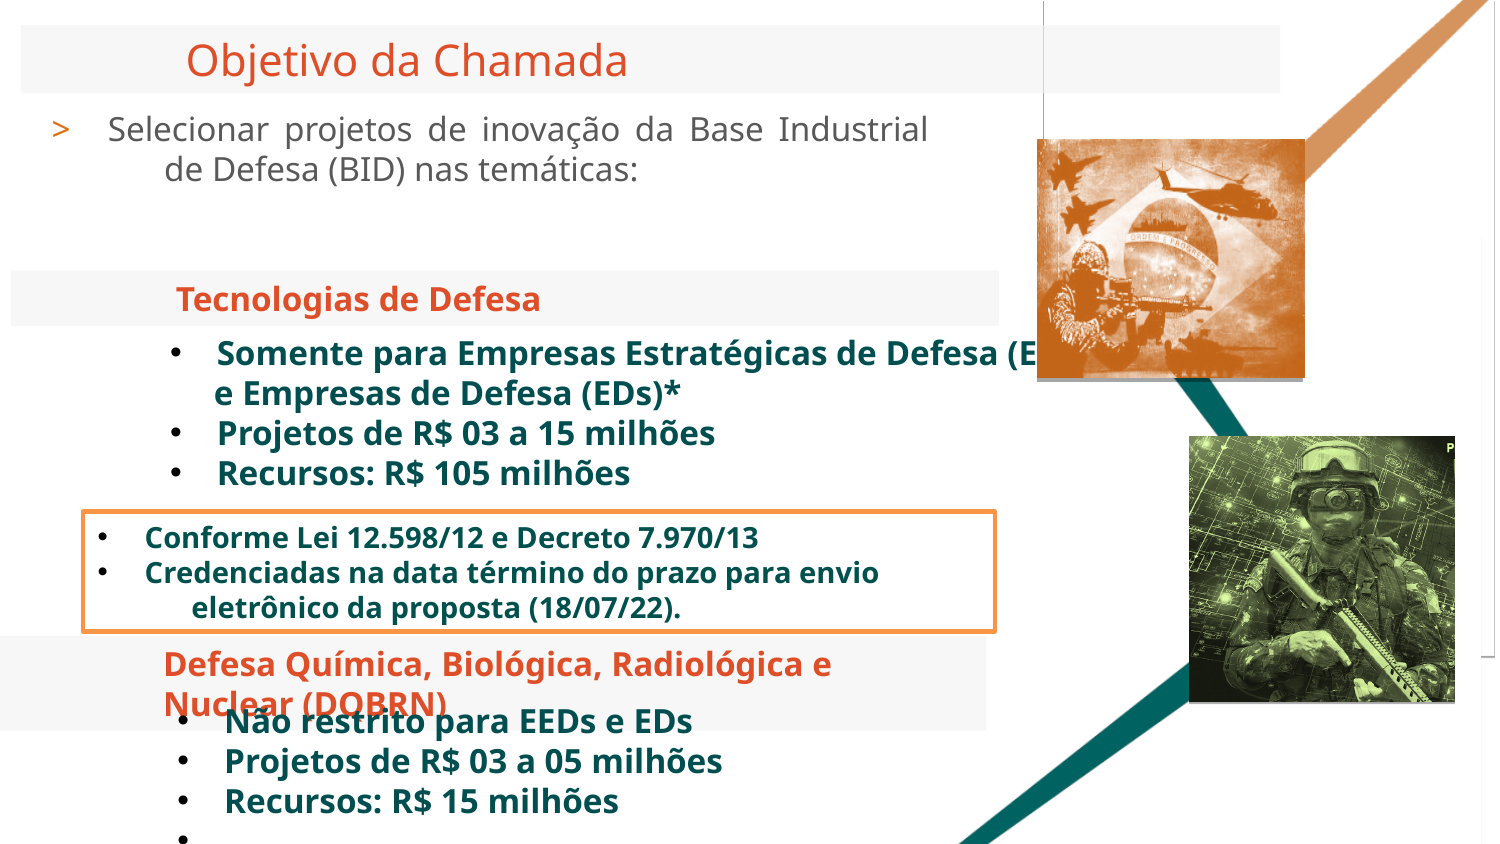

Objetivo da Chamada
Selecionar projetos de inovação da Base Industrial de Defesa (BID) nas temáticas:
Tecnologias de Defesa
Somente para Empresas Estratégicas de Defesa (EEDs)
 e Empresas de Defesa (EDs)*
Projetos de R$ 03 a 15 milhões
Recursos: R$ 105 milhões
Conforme Lei 12.598/12 e Decreto 7.970/13
Credenciadas na data término do prazo para envio eletrônico da proposta (18/07/22).
Defesa Química, Biológica, Radiológica e Nuclear (DQBRN)
Não restrito para EEDs e EDs
Projetos de R$ 03 a 05 milhões
Recursos: R$ 15 milhões